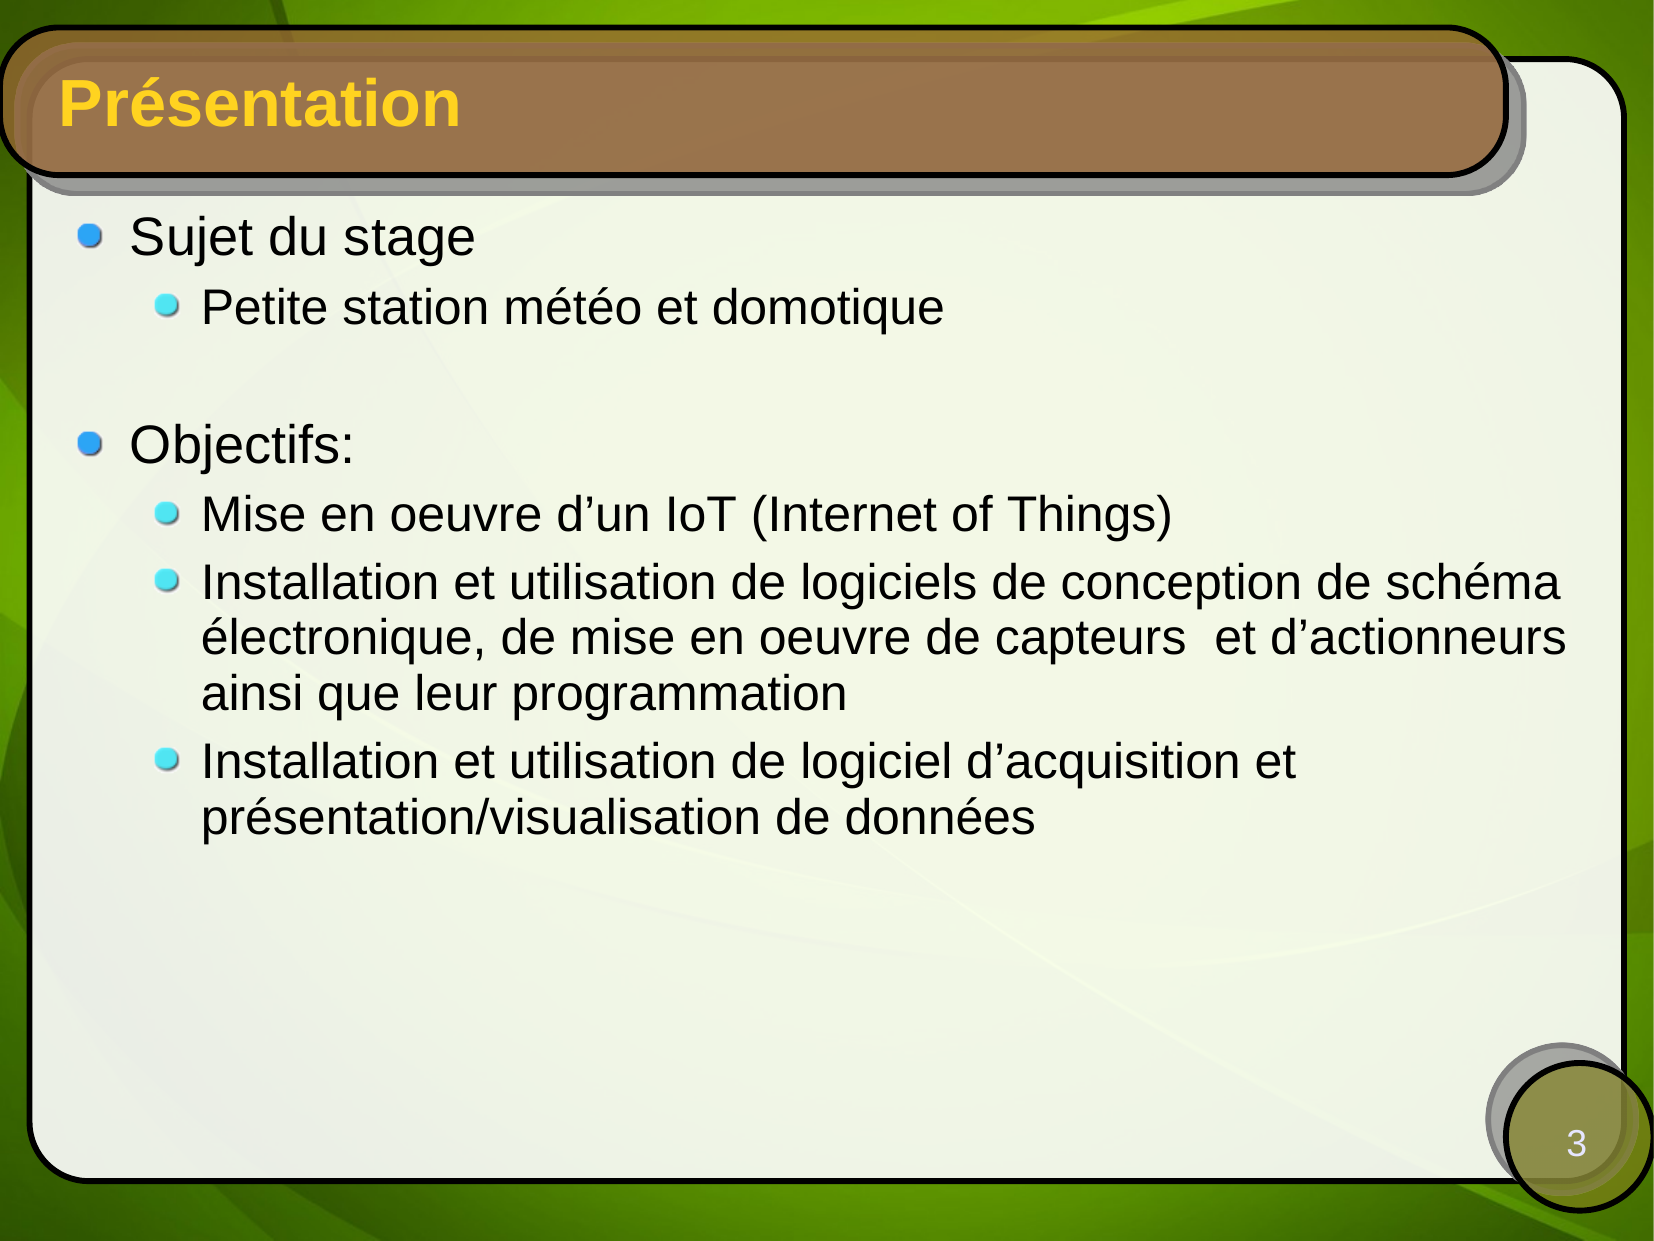

# Présentation
Sujet du stage
Petite station météo et domotique
Objectifs:
Mise en oeuvre d’un IoT (Internet of Things)
Installation et utilisation de logiciels de conception de schéma électronique, de mise en oeuvre de capteurs et d’actionneurs ainsi que leur programmation
Installation et utilisation de logiciel d’acquisition et présentation/visualisation de données
3